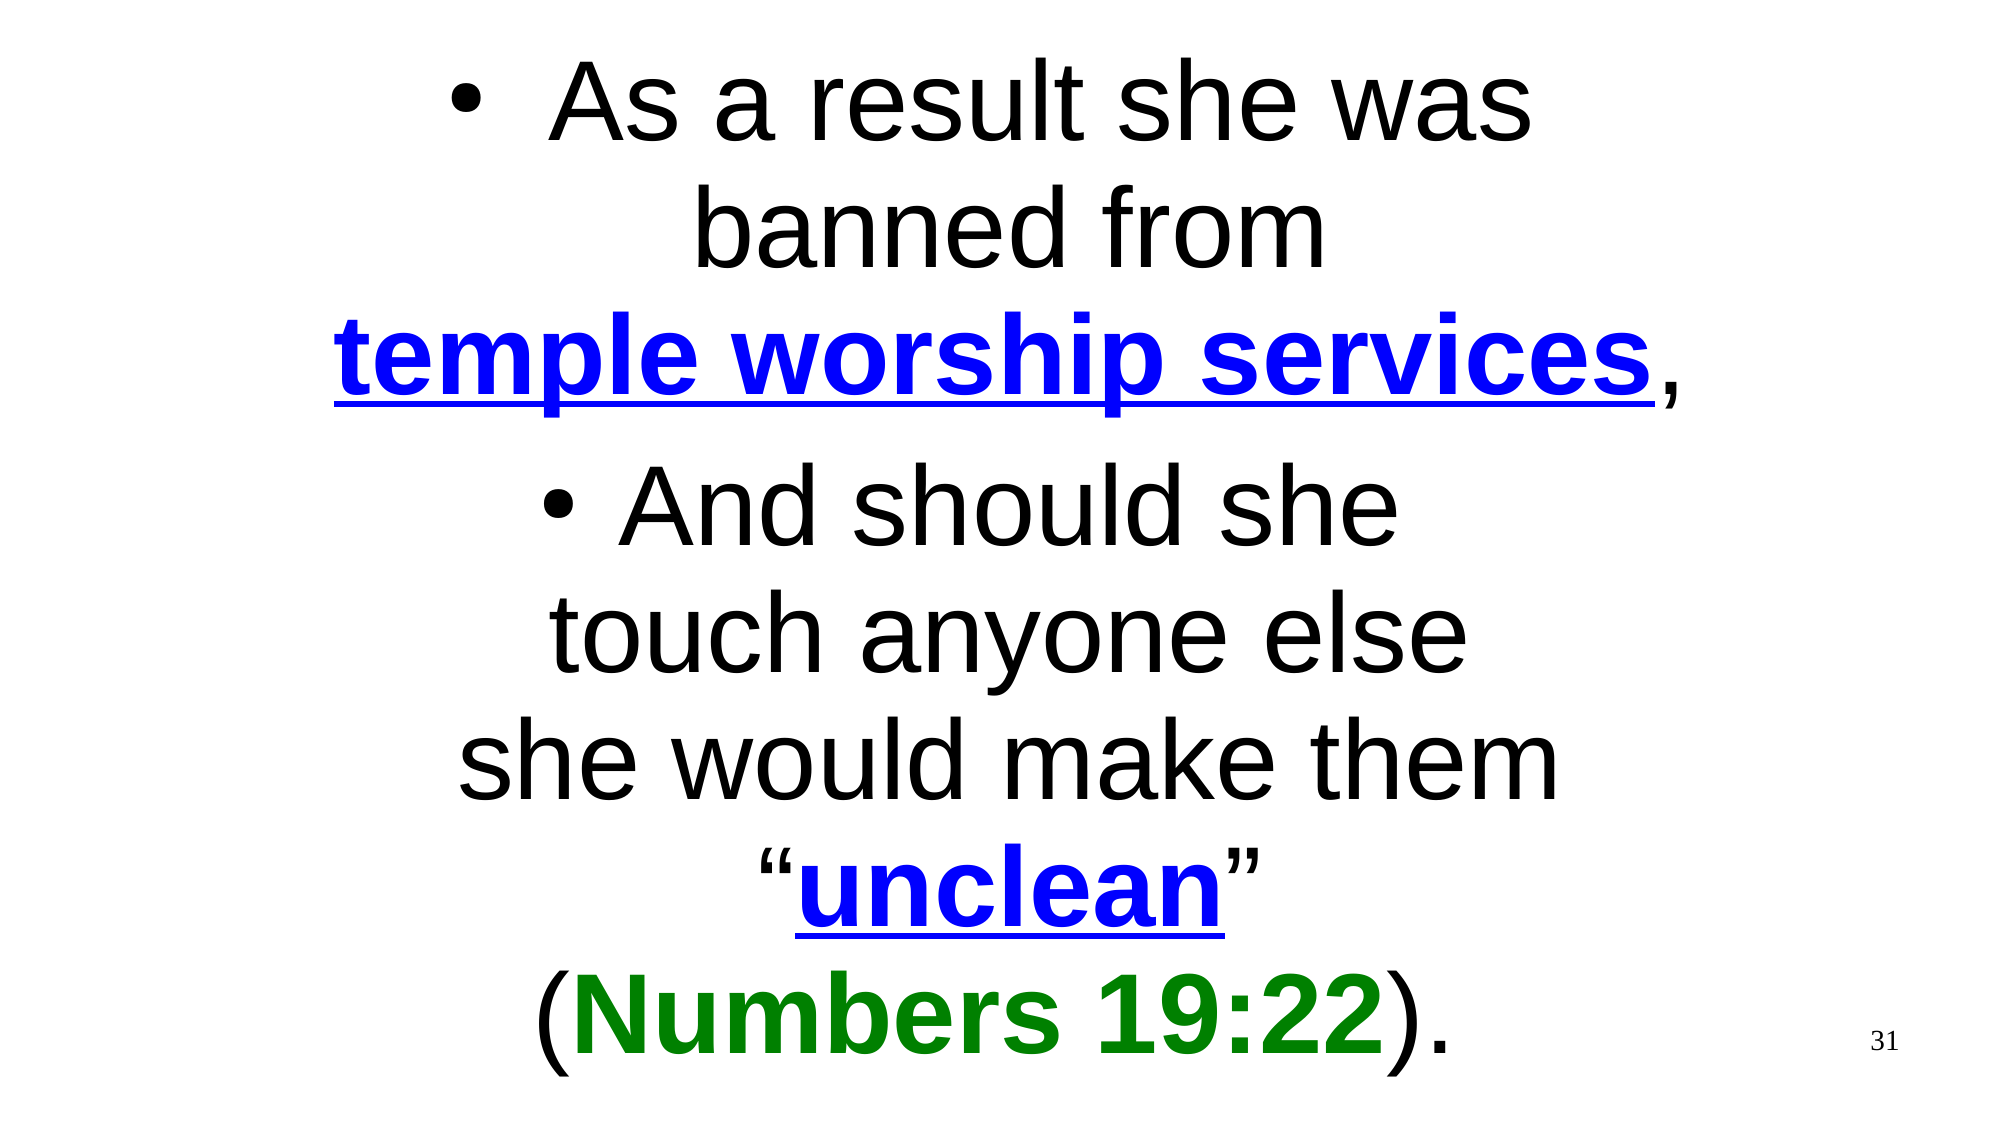

# As a result she was banned from temple worship services,
And should she
touch anyone else
she would make them
“unclean”
(Numbers 19:22).
31